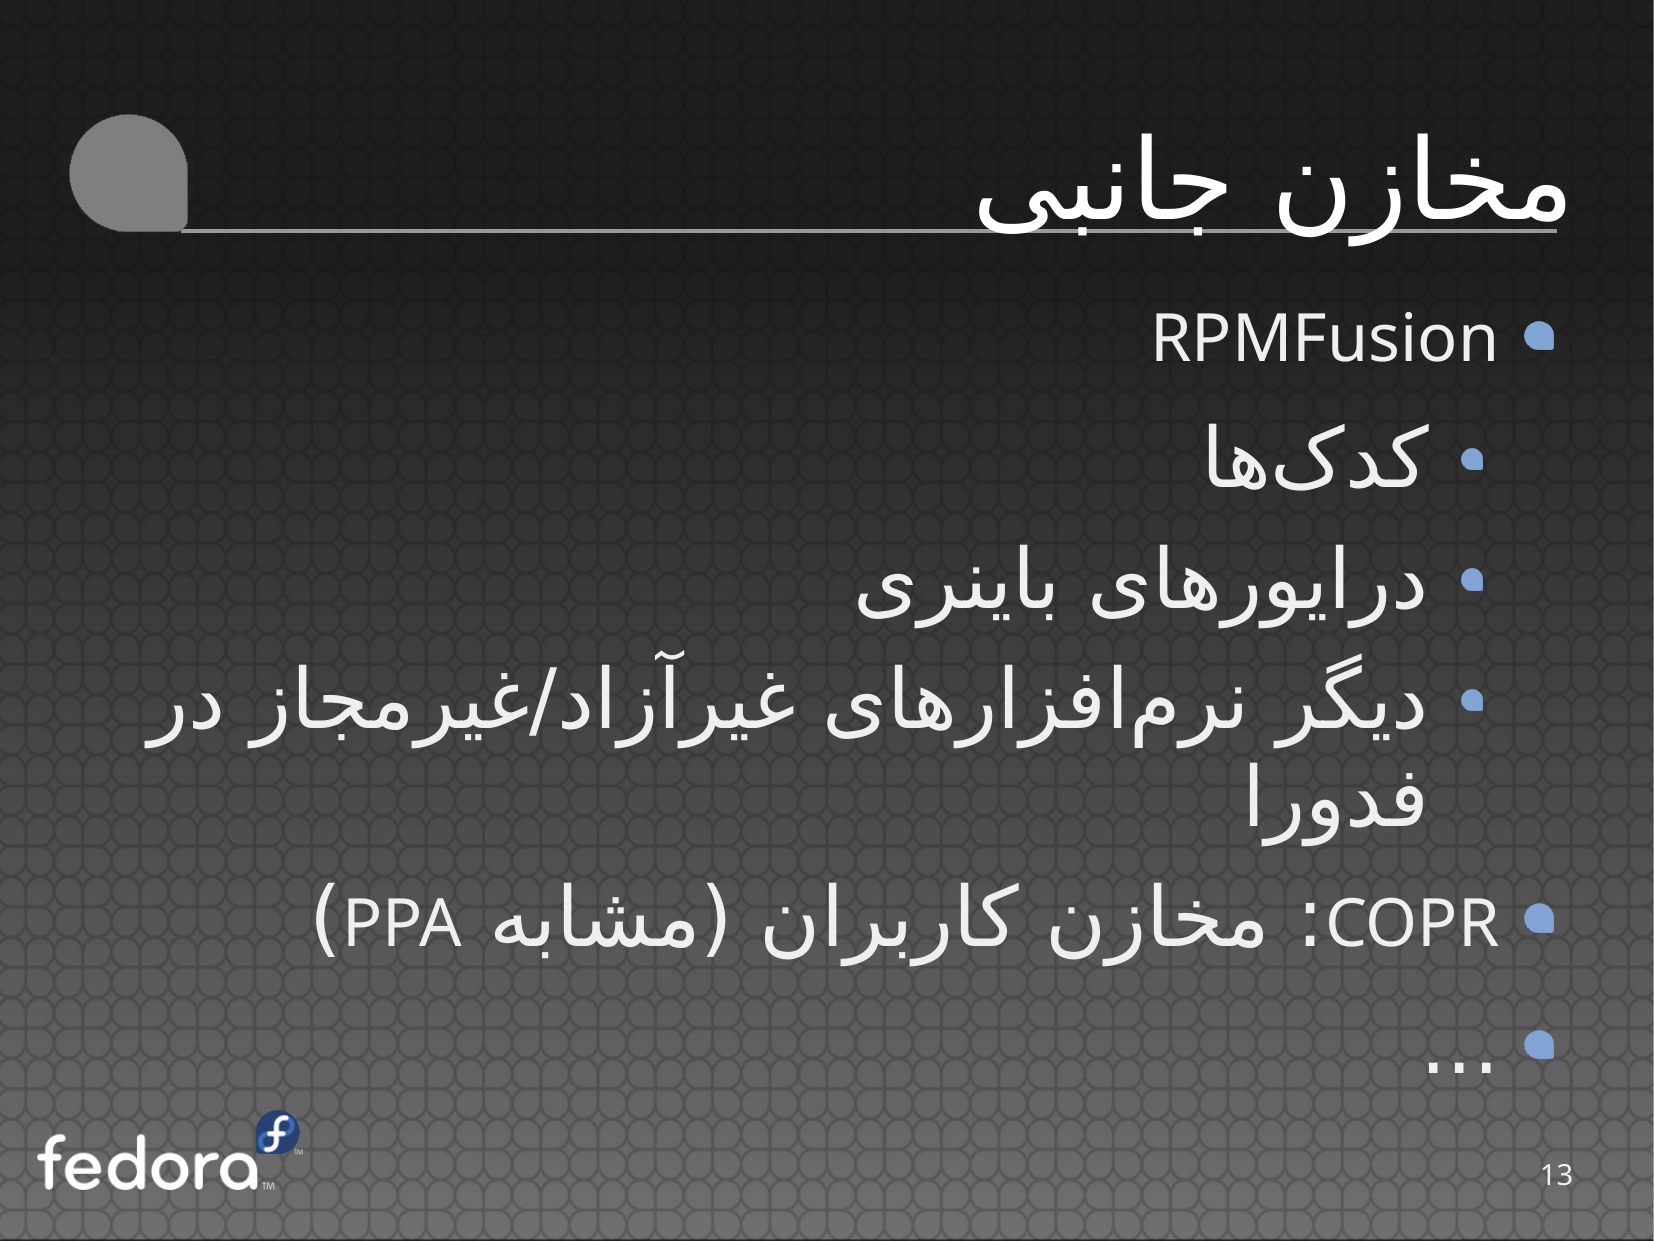

# مخازن جانبی
RPMFusion
کدک‌ها
درایورهای باینری
دیگر نرم‌افزارهای غیرآزاد/غیرمجاز در فدورا
‏COPR: مخازن کاربران (مشابه PPA)
...